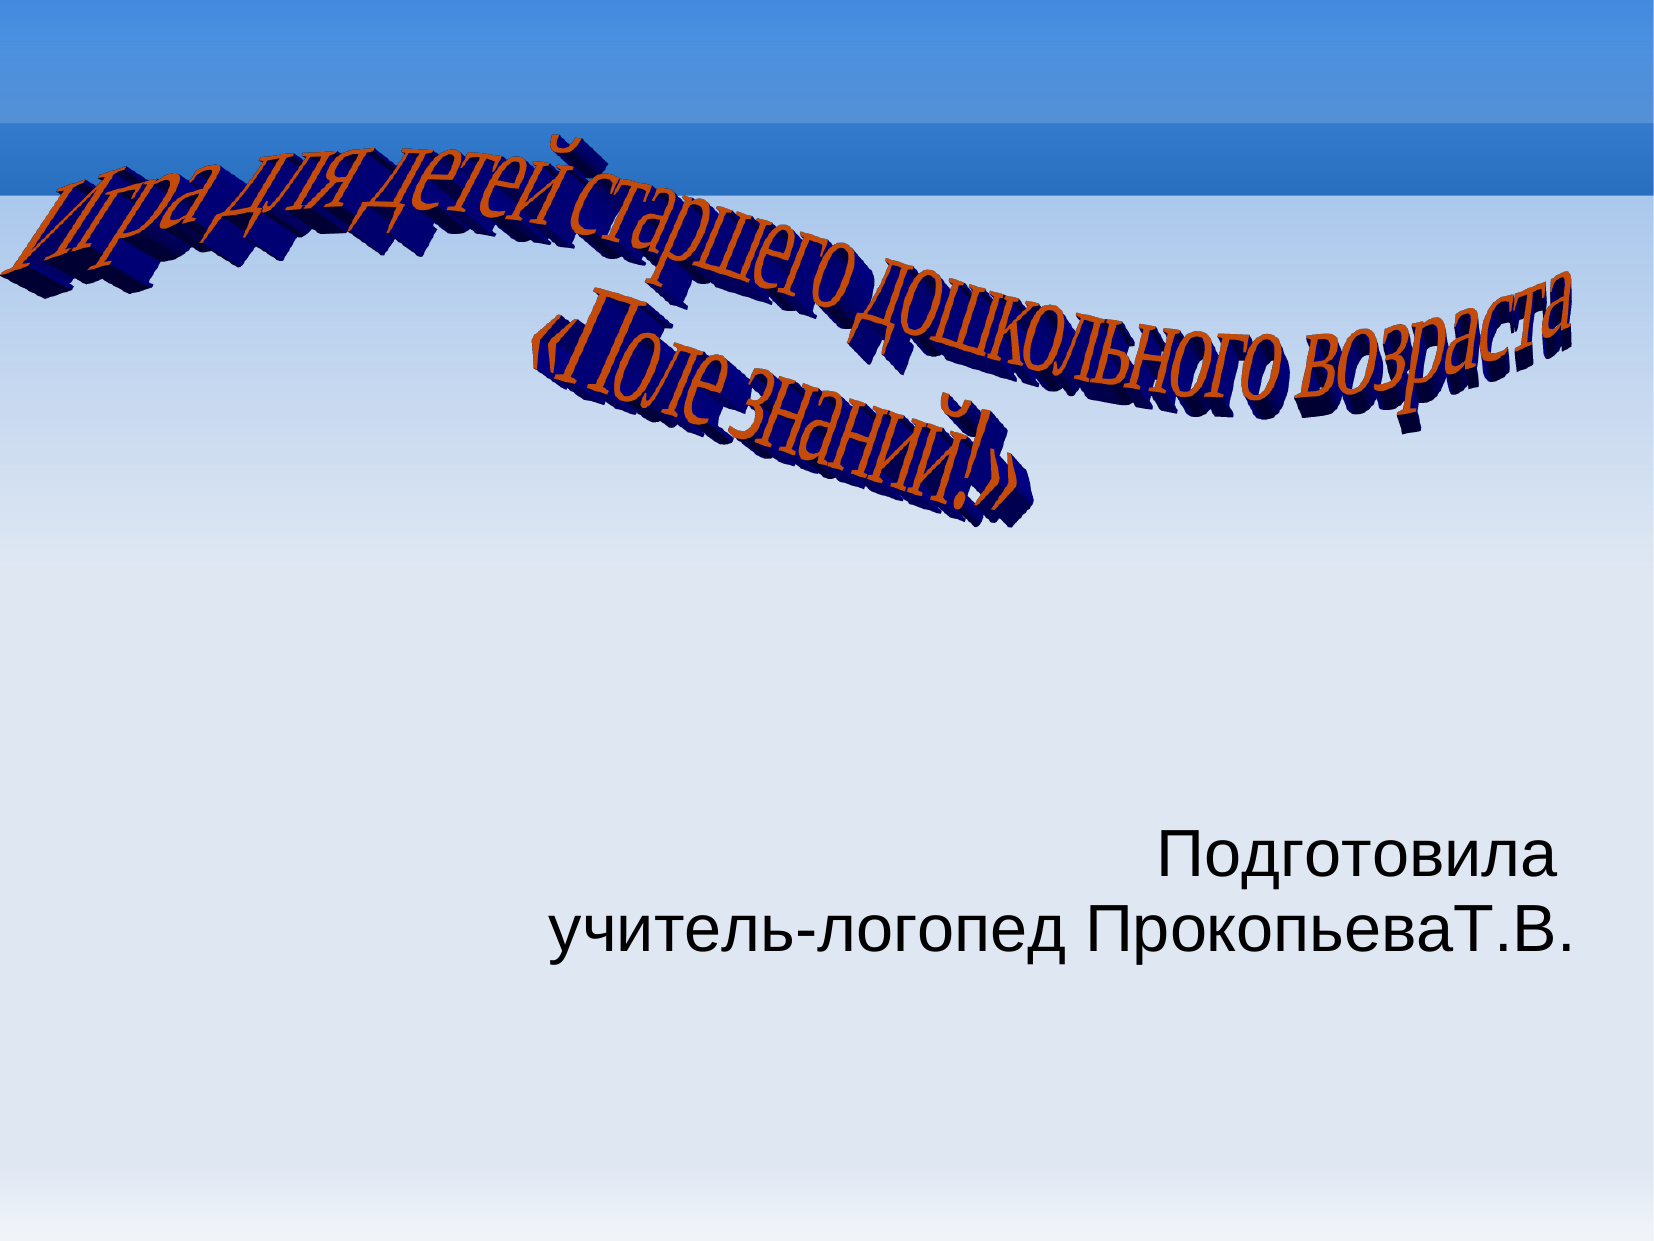

# Подготовила
учитель-логопед ПрокопьеваТ.В.
Игра для детей старшего дошкольного возраста
«Поле знаний!»